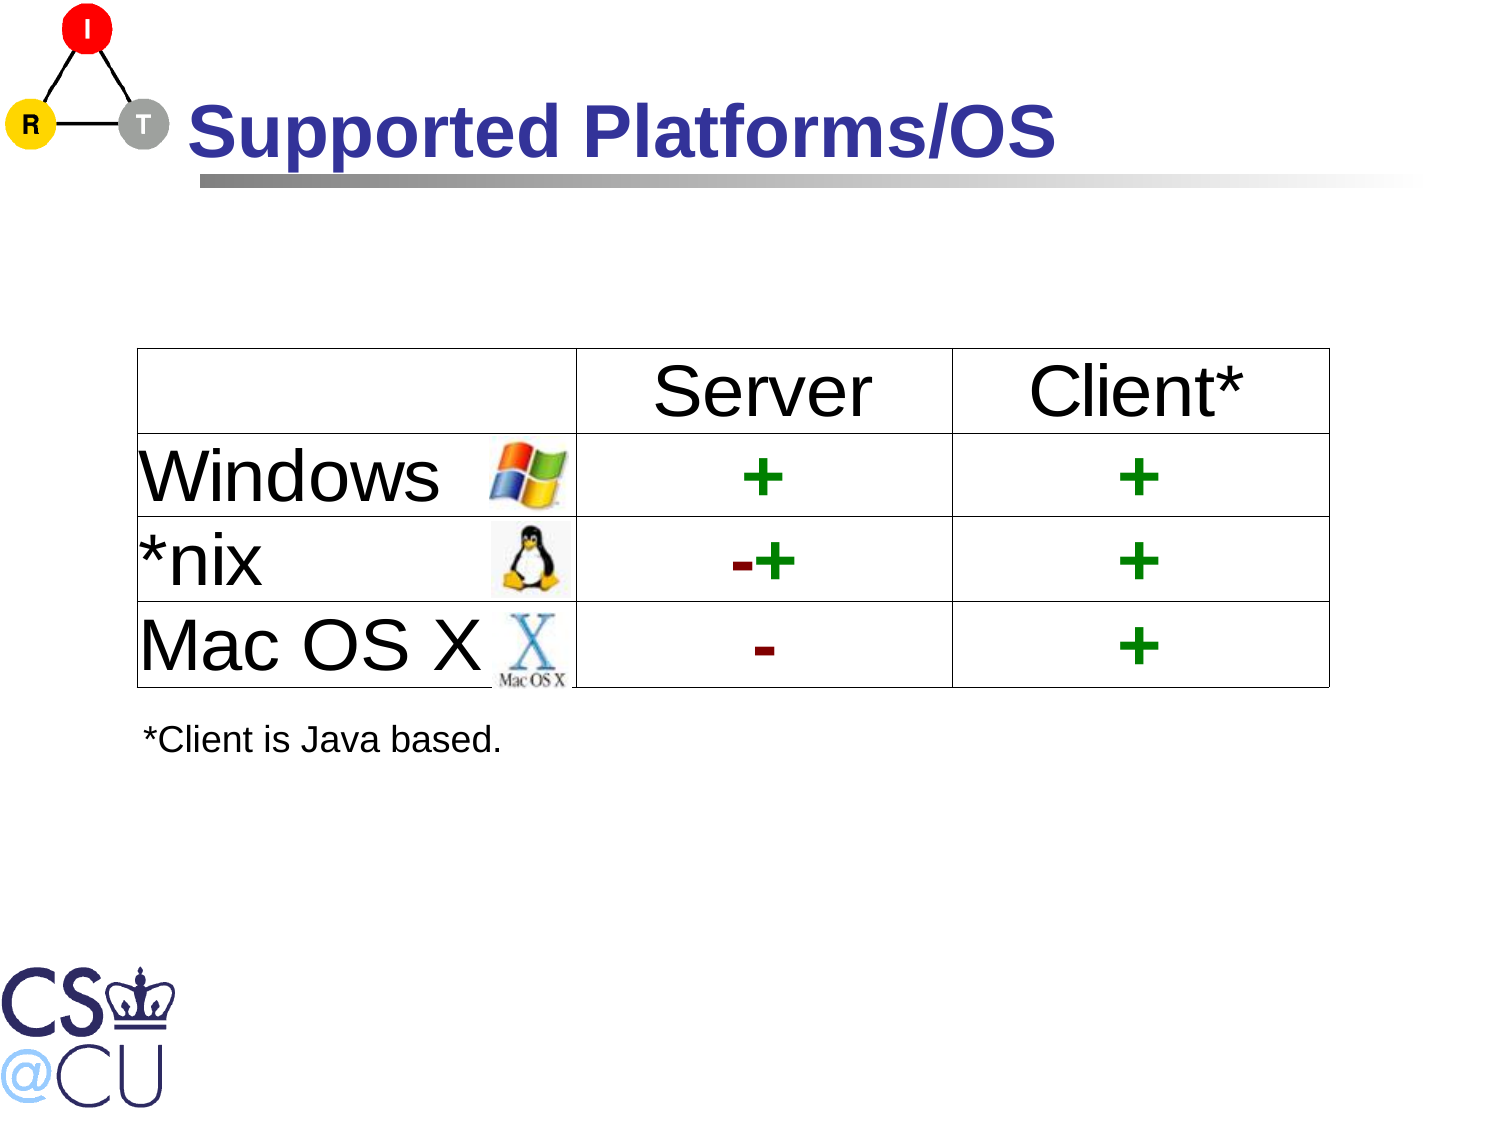

# Supported Platforms/OS
*Client is Java based.